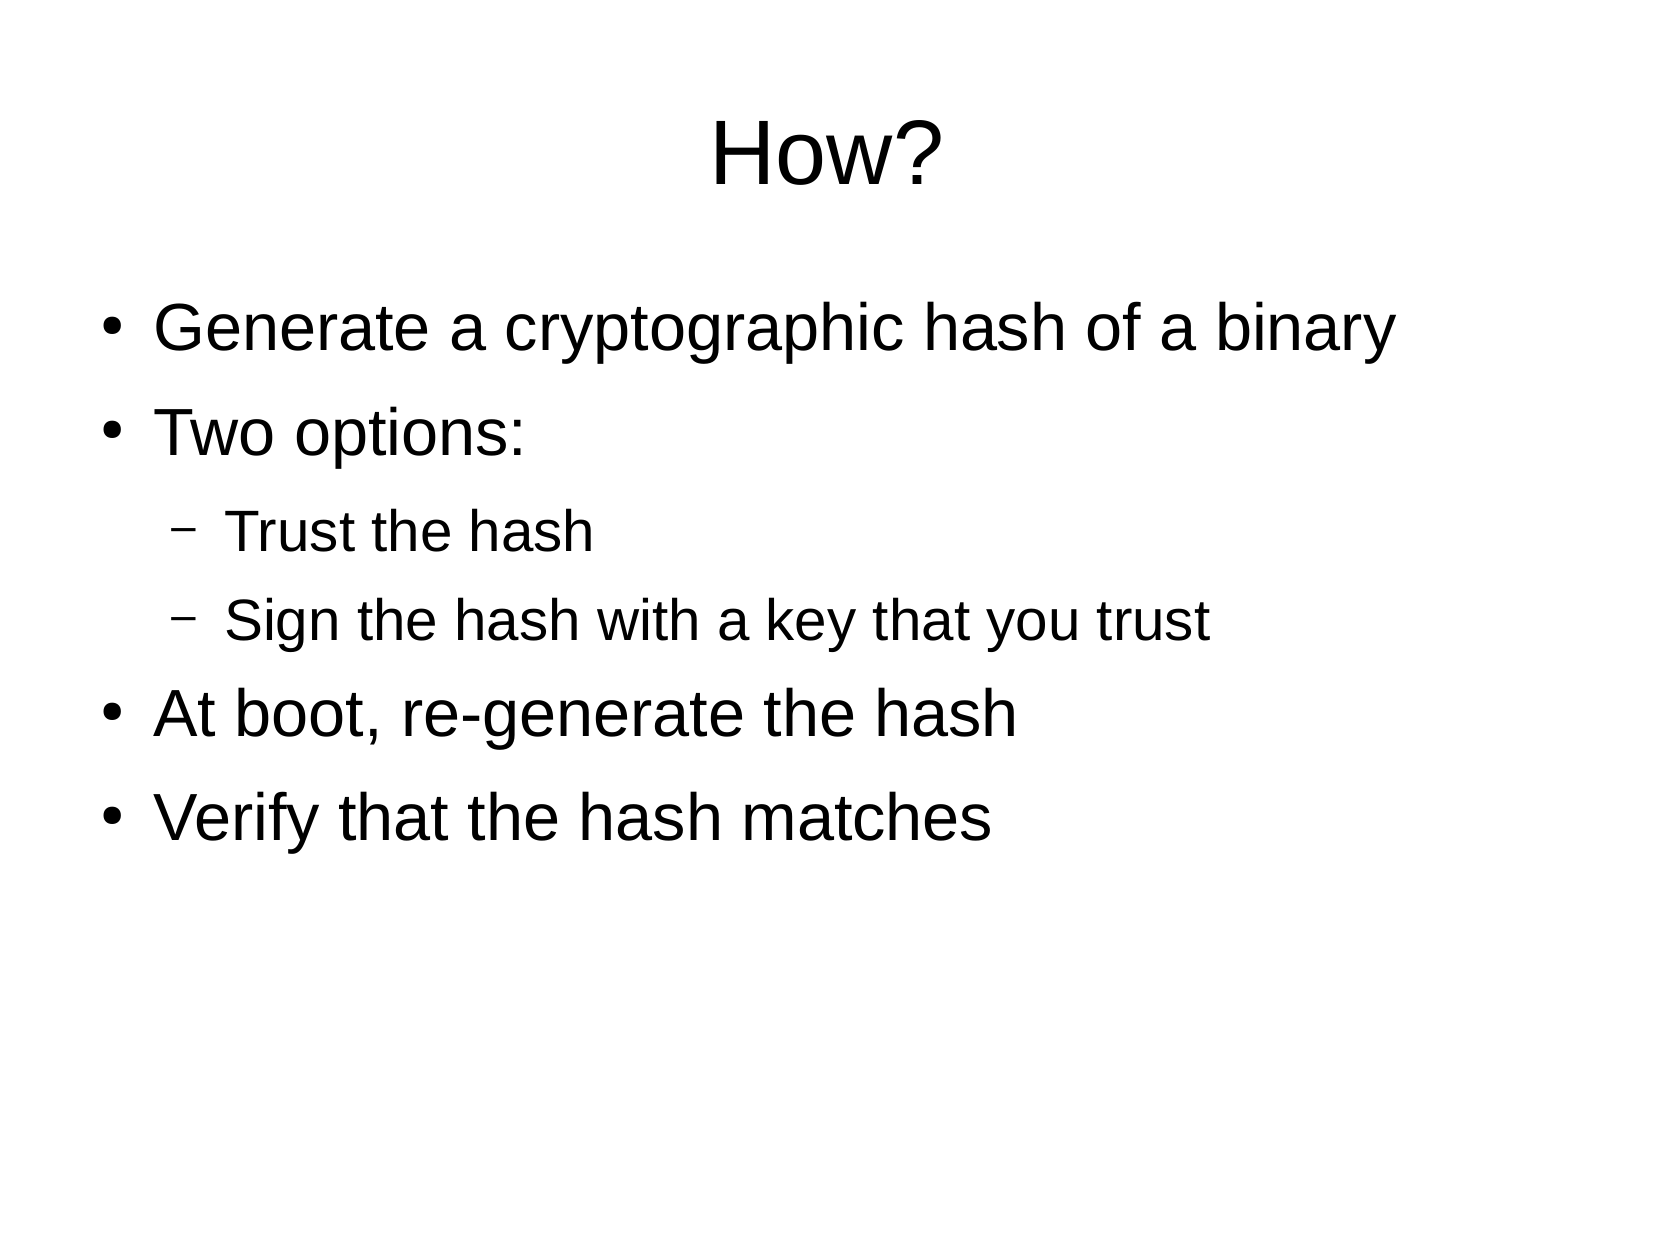

# How?
Generate a cryptographic hash of a binary
Two options:
Trust the hash
Sign the hash with a key that you trust
At boot, re-generate the hash
Verify that the hash matches